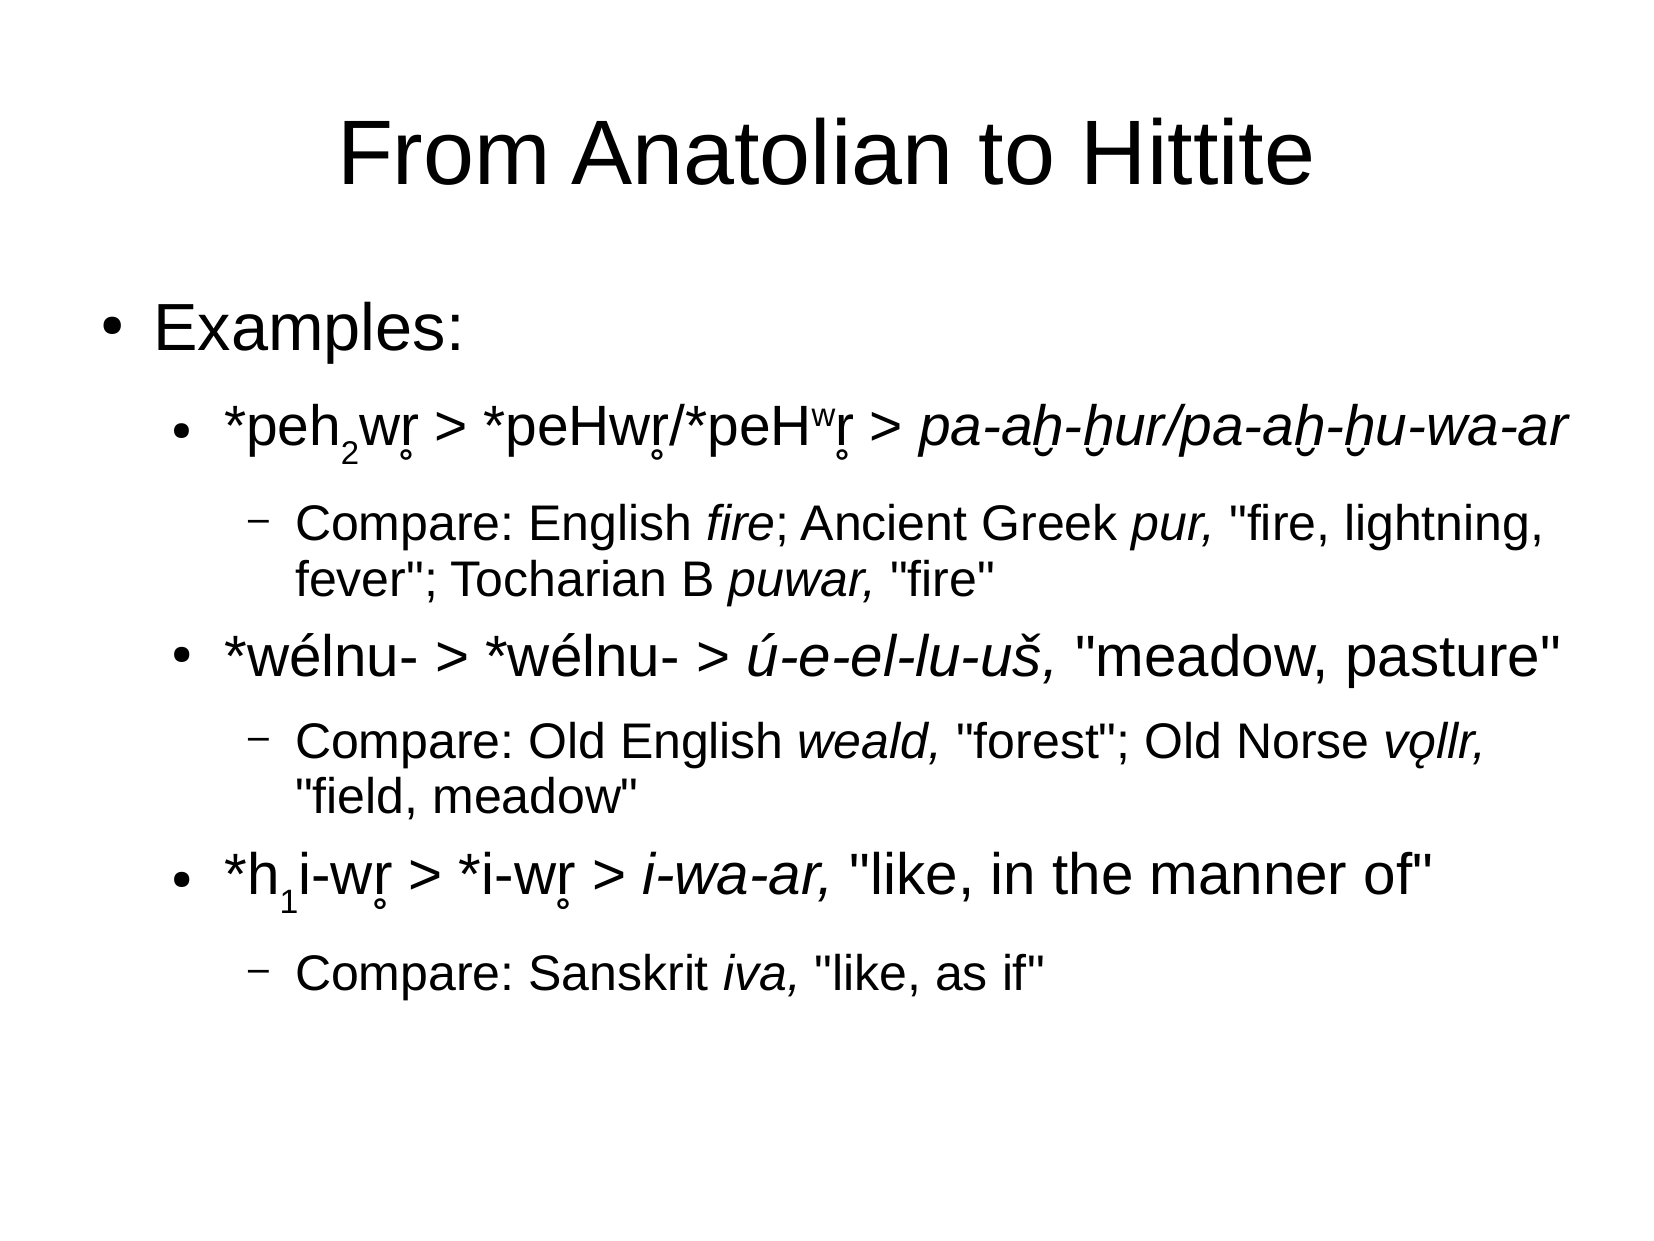

# From Anatolian to Hittite
Examples:
*peh2wr̥ > *peHwr̥/*peHwr̥ > pa-aḫ-ḫur/pa-aḫ-ḫu-wa-ar
Compare: English fire; Ancient Greek pur, "fire, lightning, fever"; Tocharian B puwar, "fire"
*wélnu- > *wélnu- > ú-e-el-lu-uš, "meadow, pasture"
Compare: Old English weald, "forest"; Old Norse vǫllr, "field, meadow"
*h1i-wr̥ > *i-wr̥ > i-wa-ar, "like, in the manner of"
Compare: Sanskrit iva, "like, as if"